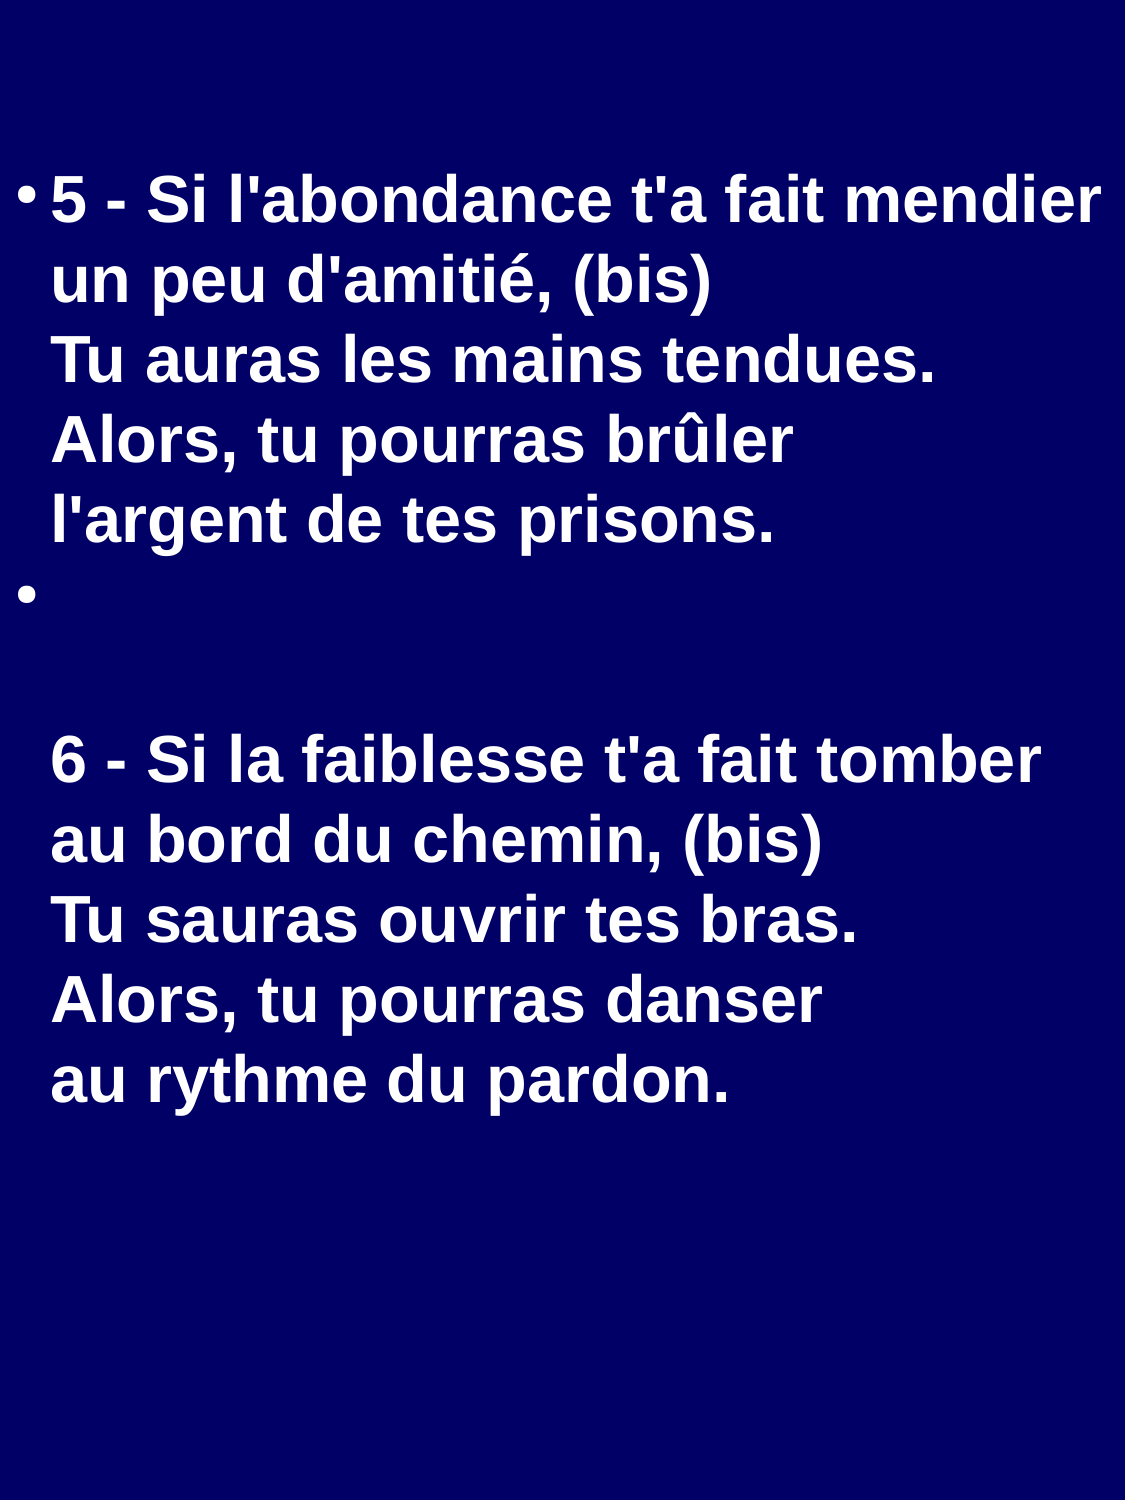

5 - Si l'abondance t'a fait mendier
un peu d'amitié, (bis)
Tu auras les mains tendues.
Alors, tu pourras brûler
l'argent de tes prisons.
6 - Si la faiblesse t'a fait tomber
au bord du chemin, (bis)
Tu sauras ouvrir tes bras.
Alors, tu pourras danser
au rythme du pardon.